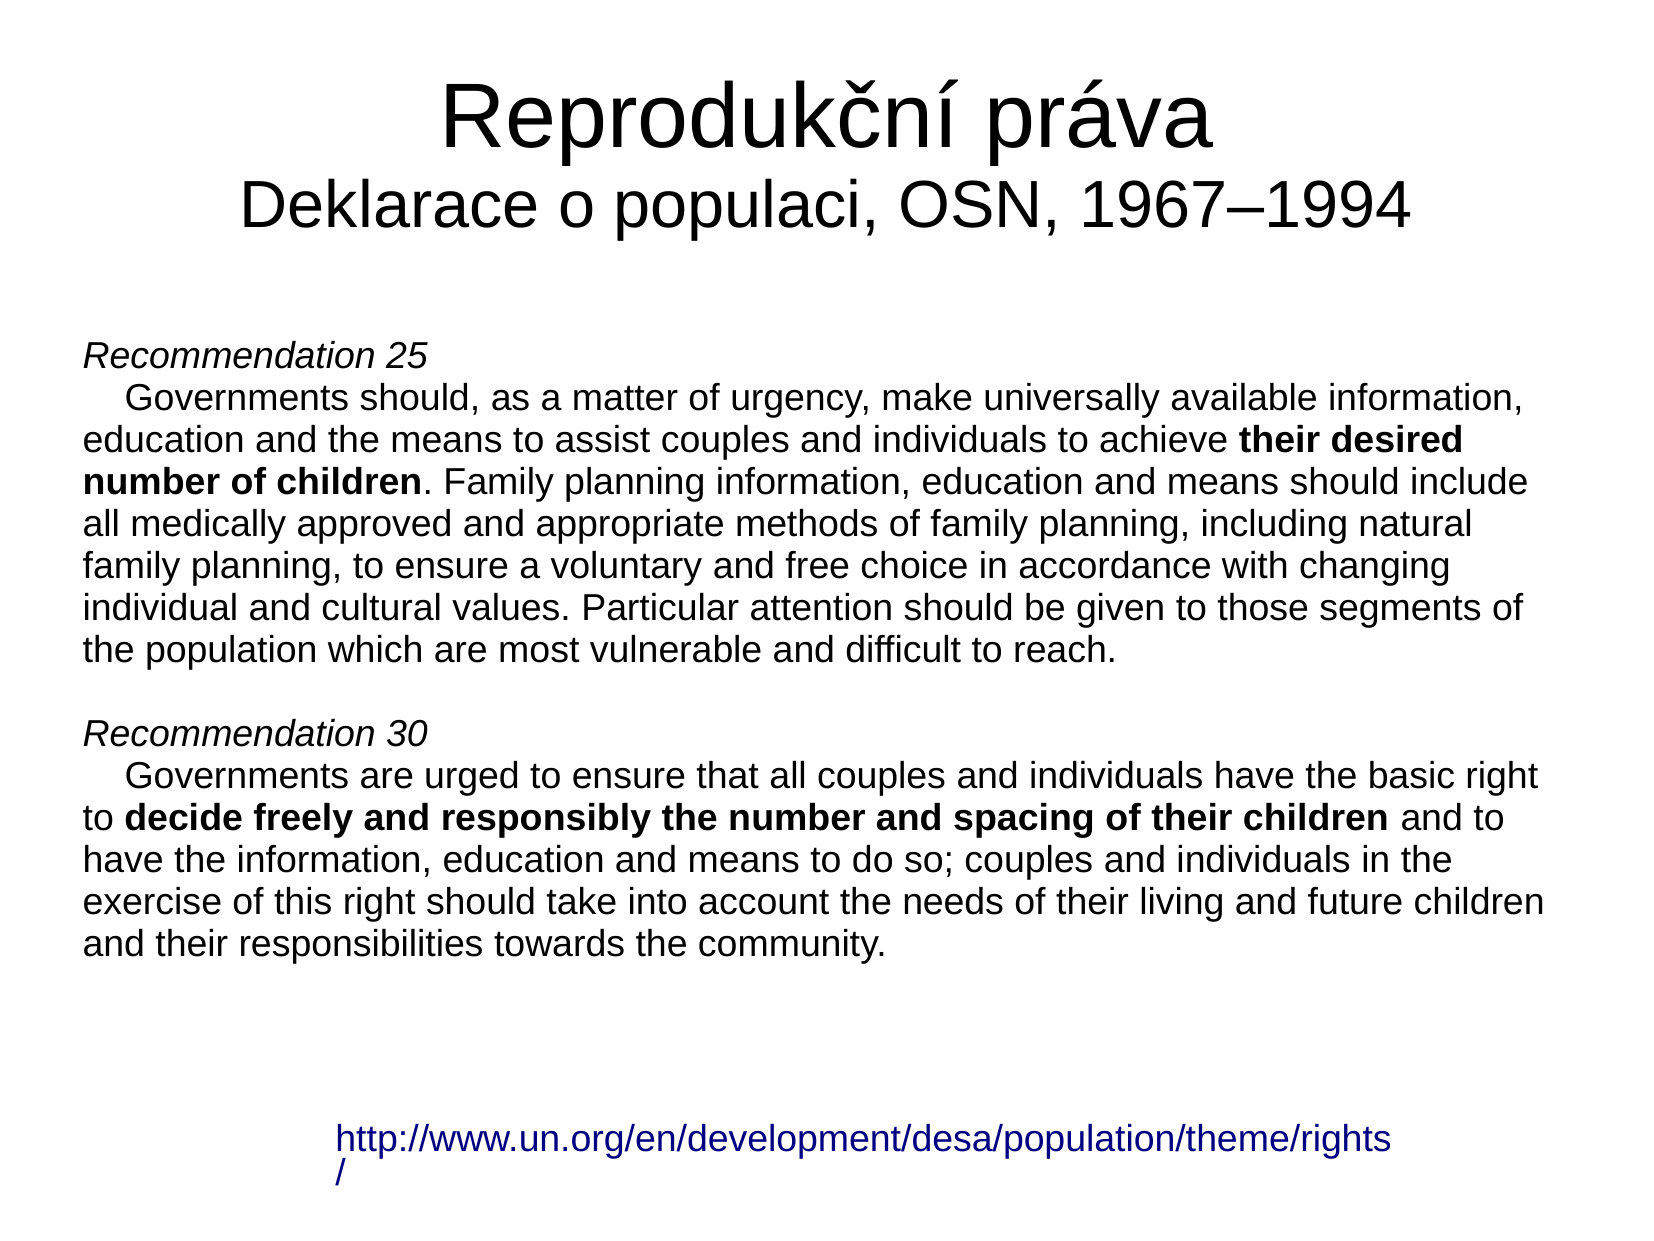

# Reprodukční práva Deklarace o populaci, OSN, 1967–1994
Recommendation 25
 Governments should, as a matter of urgency, make universally available information, education and the means to assist couples and individuals to achieve their desired number of children. Family planning information, education and means should include all medically approved and appropriate methods of family planning, including natural family planning, to ensure a voluntary and free choice in accordance with changing individual and cultural values. Particular attention should be given to those segments of the population which are most vulnerable and difficult to reach.
Recommendation 30
 Governments are urged to ensure that all couples and individuals have the basic right to decide freely and responsibly the number and spacing of their children and to have the information, education and means to do so; couples and individuals in the exercise of this right should take into account the needs of their living and future children and their responsibilities towards the community.
http://www.un.org/en/development/desa/population/theme/rights/